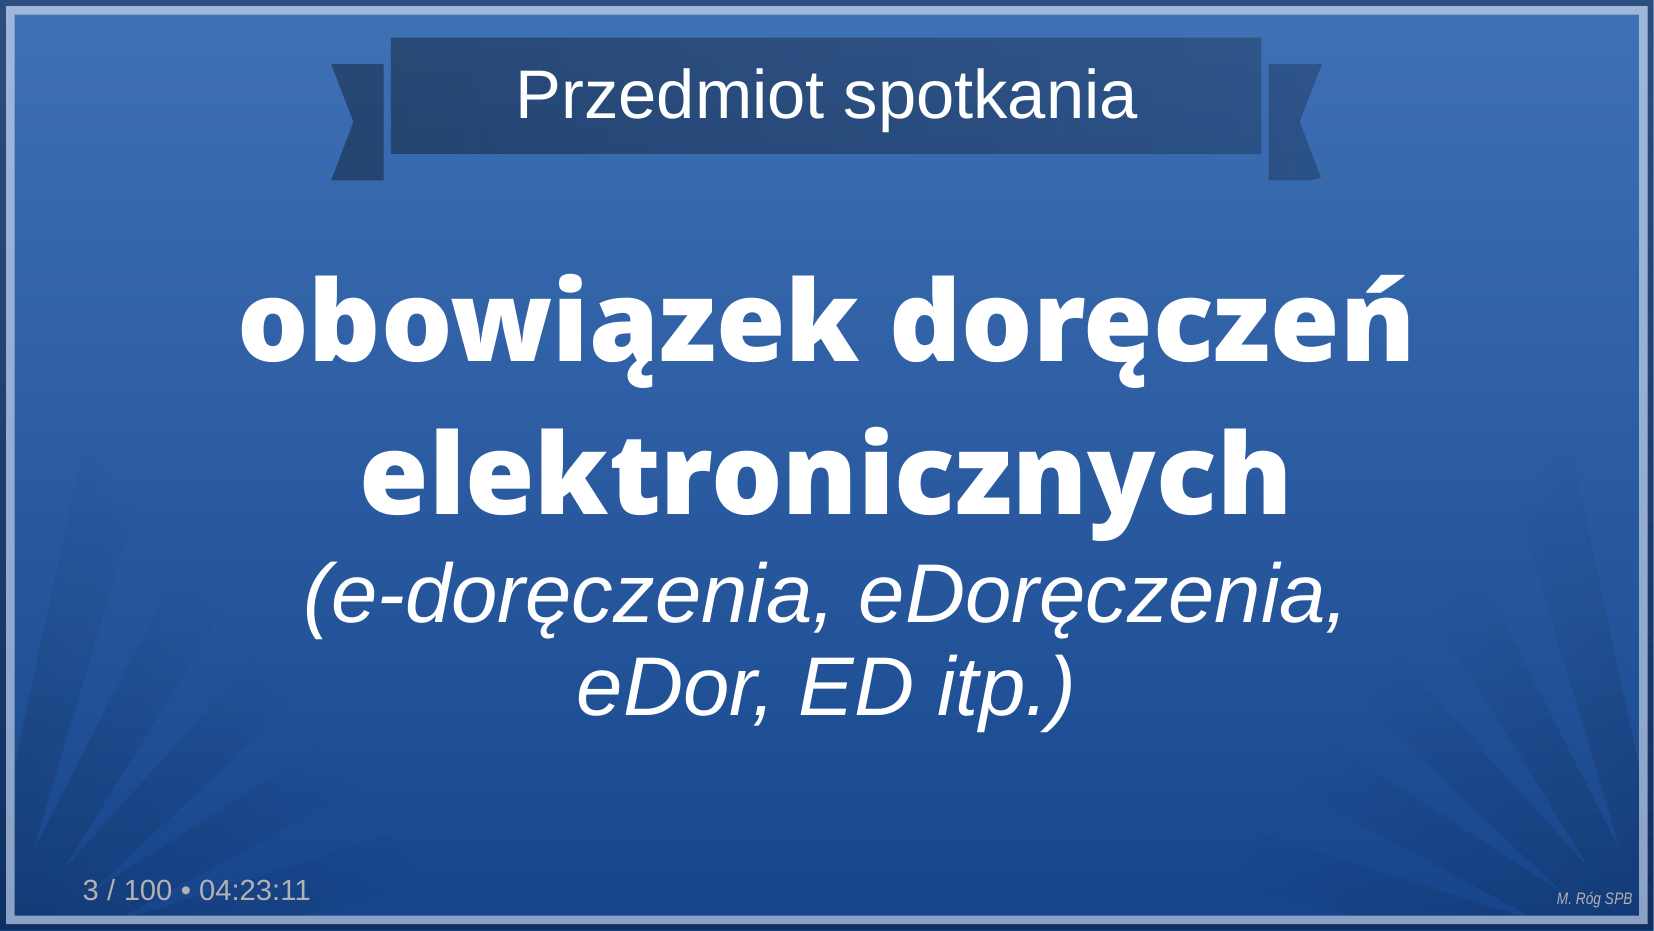

Przedmiot spotkania
# obowiązek doręczeń elektronicznych
(e-doręczenia, eDoręczenia,
eDor, ED itp.)